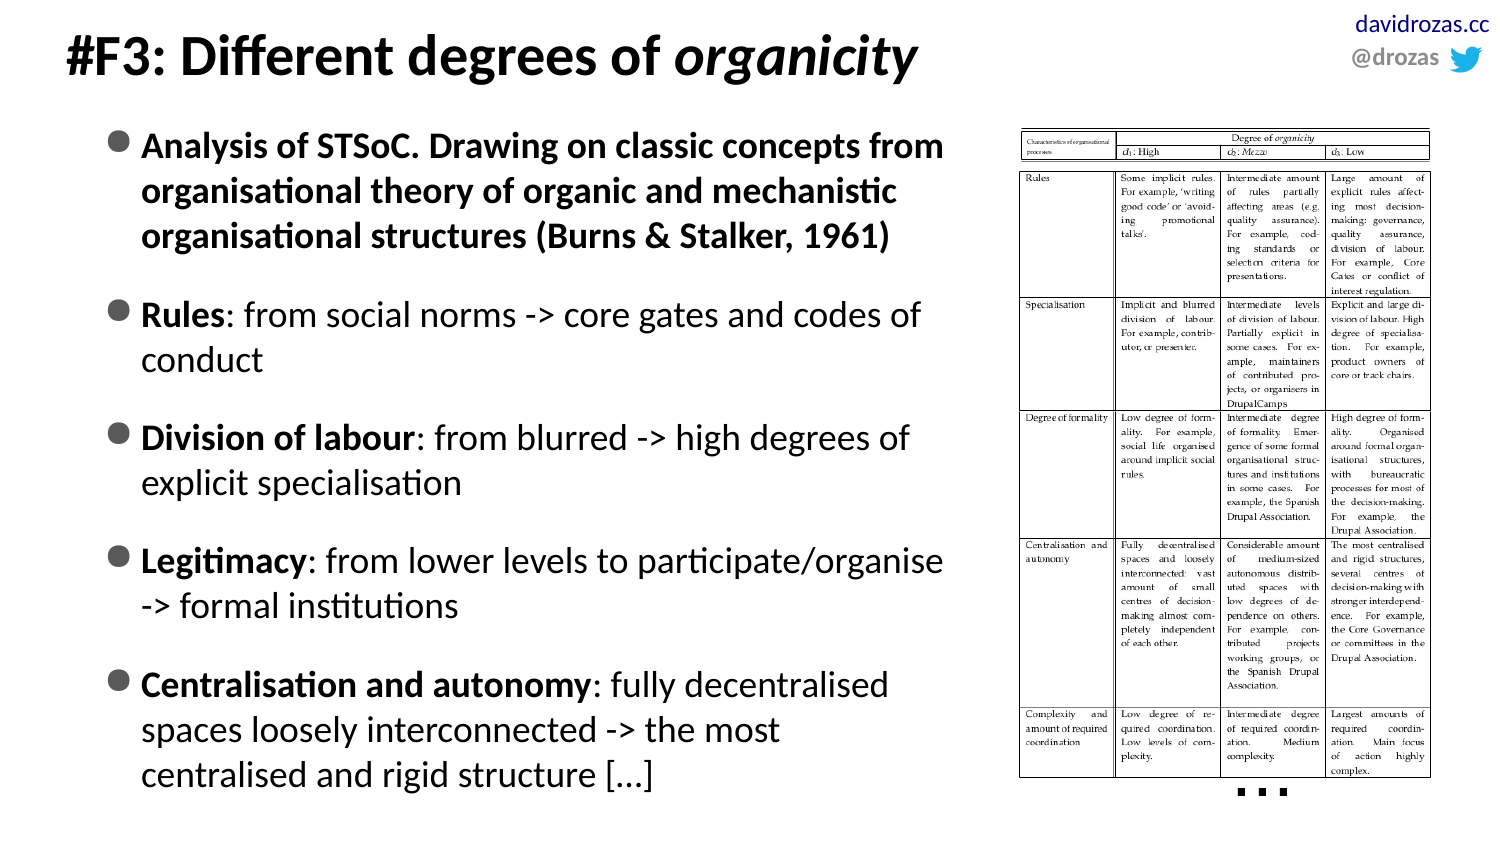

# #F3: Different degrees of organicity
davidrozas.cc
@drozas
Analysis of STSoC. Drawing on classic concepts from organisational theory of organic and mechanistic organisational structures (Burns & Stalker, 1961)
Rules: from social norms -> core gates and codes of conduct
Division of labour: from blurred -> high degrees of explicit specialisation
Legitimacy: from lower levels to participate/organise -> formal institutions
Centralisation and autonomy: fully decentralised spaces loosely interconnected -> the most centralised and rigid structure […]
...